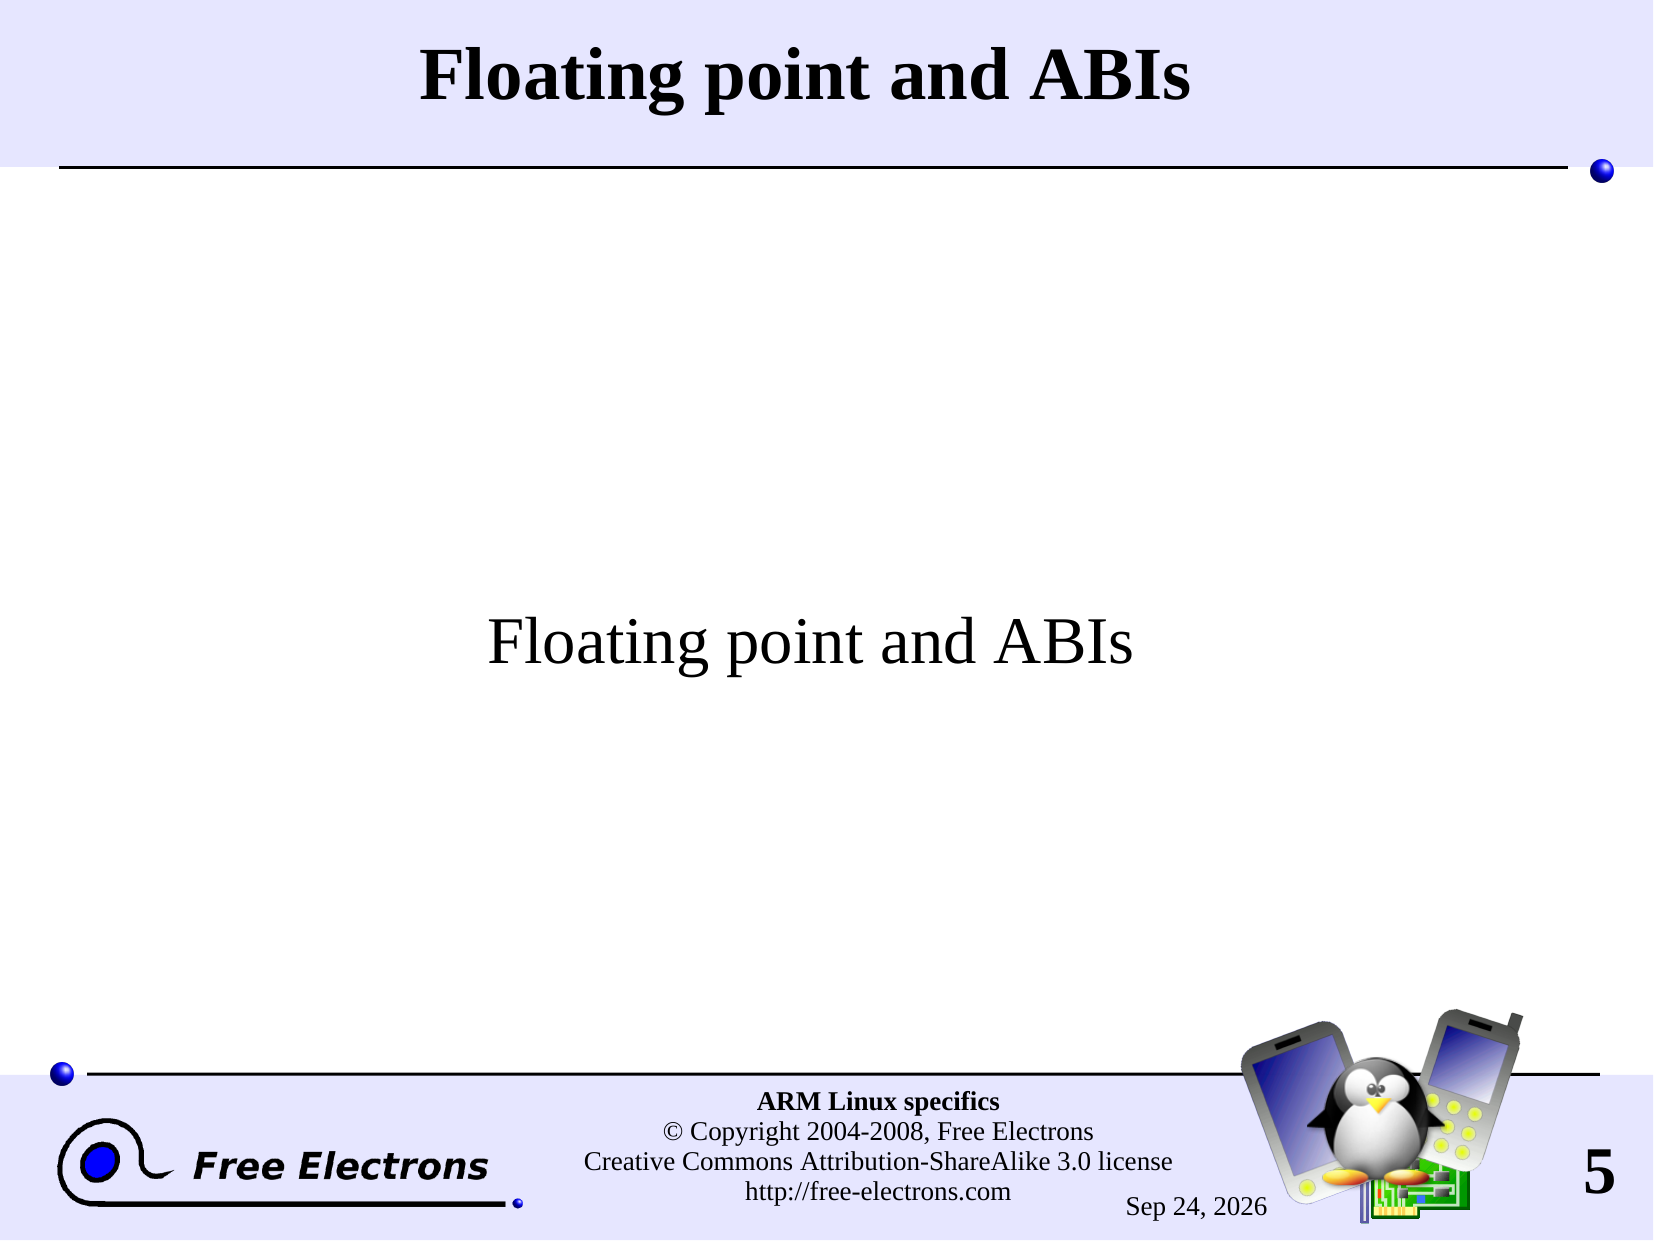

# Floating point and ABIs
Floating point and ABIs